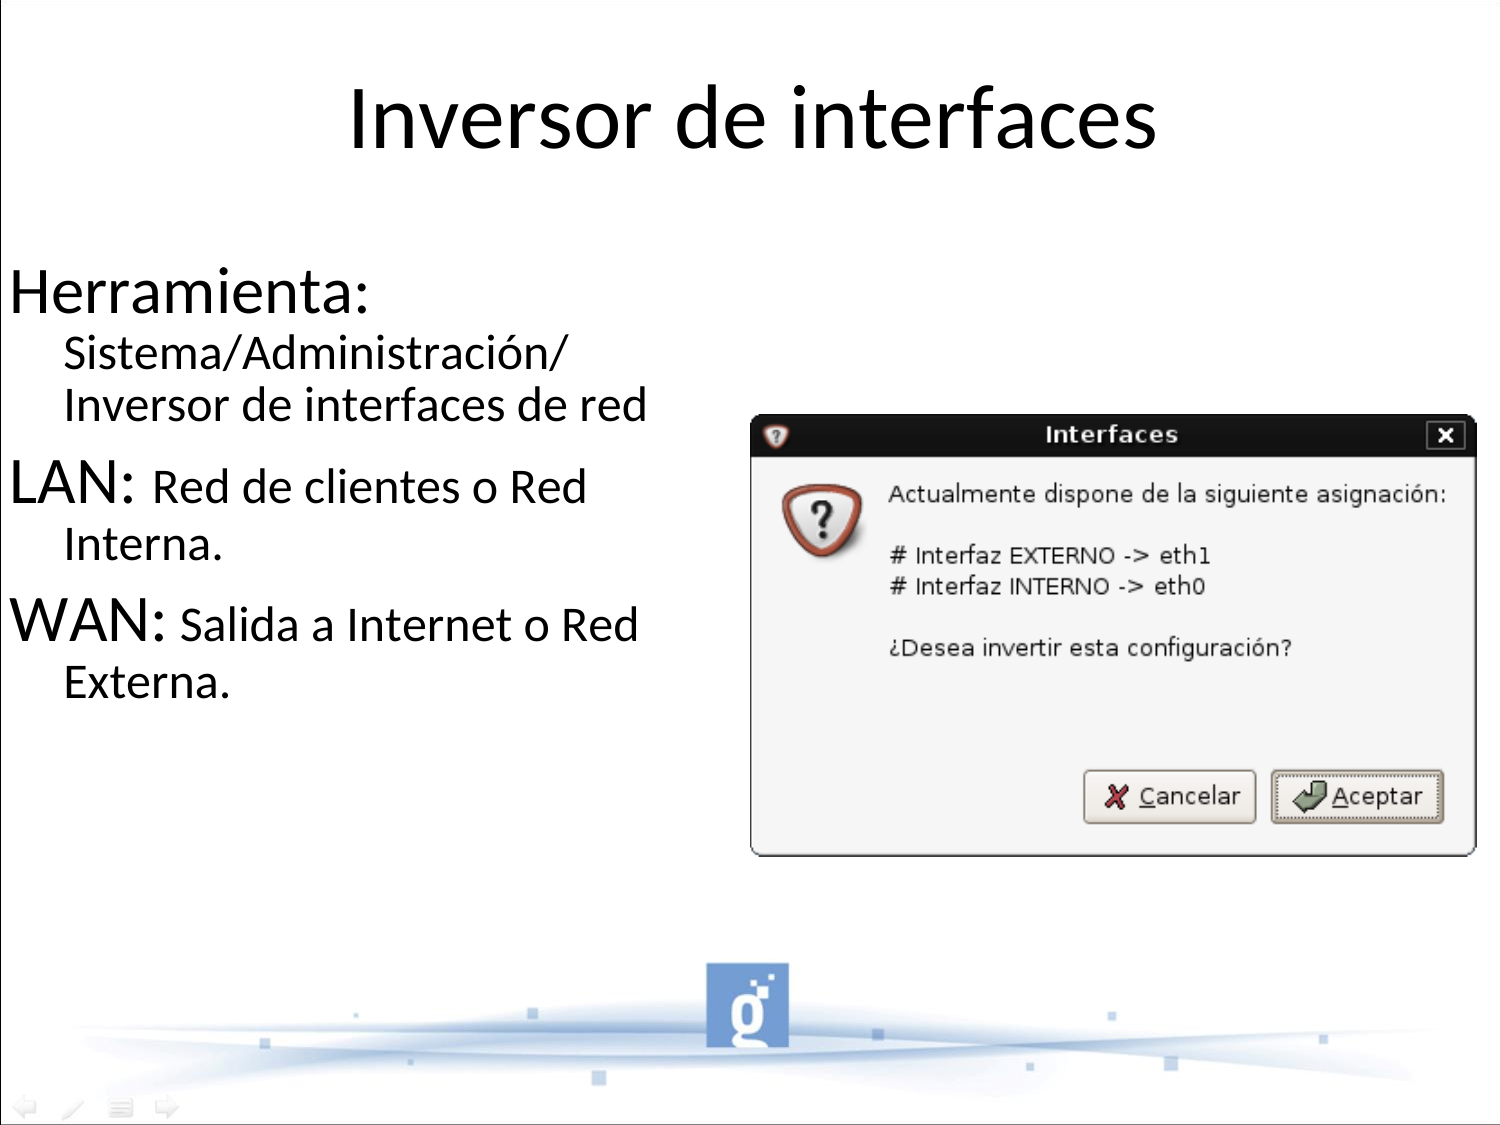

# Inversor de interfaces
Herramienta:
Sistema/Administración/Inversor de interfaces de red
LAN: Red de clientes o Red Interna.
WAN: Salida a Internet o Red Externa.